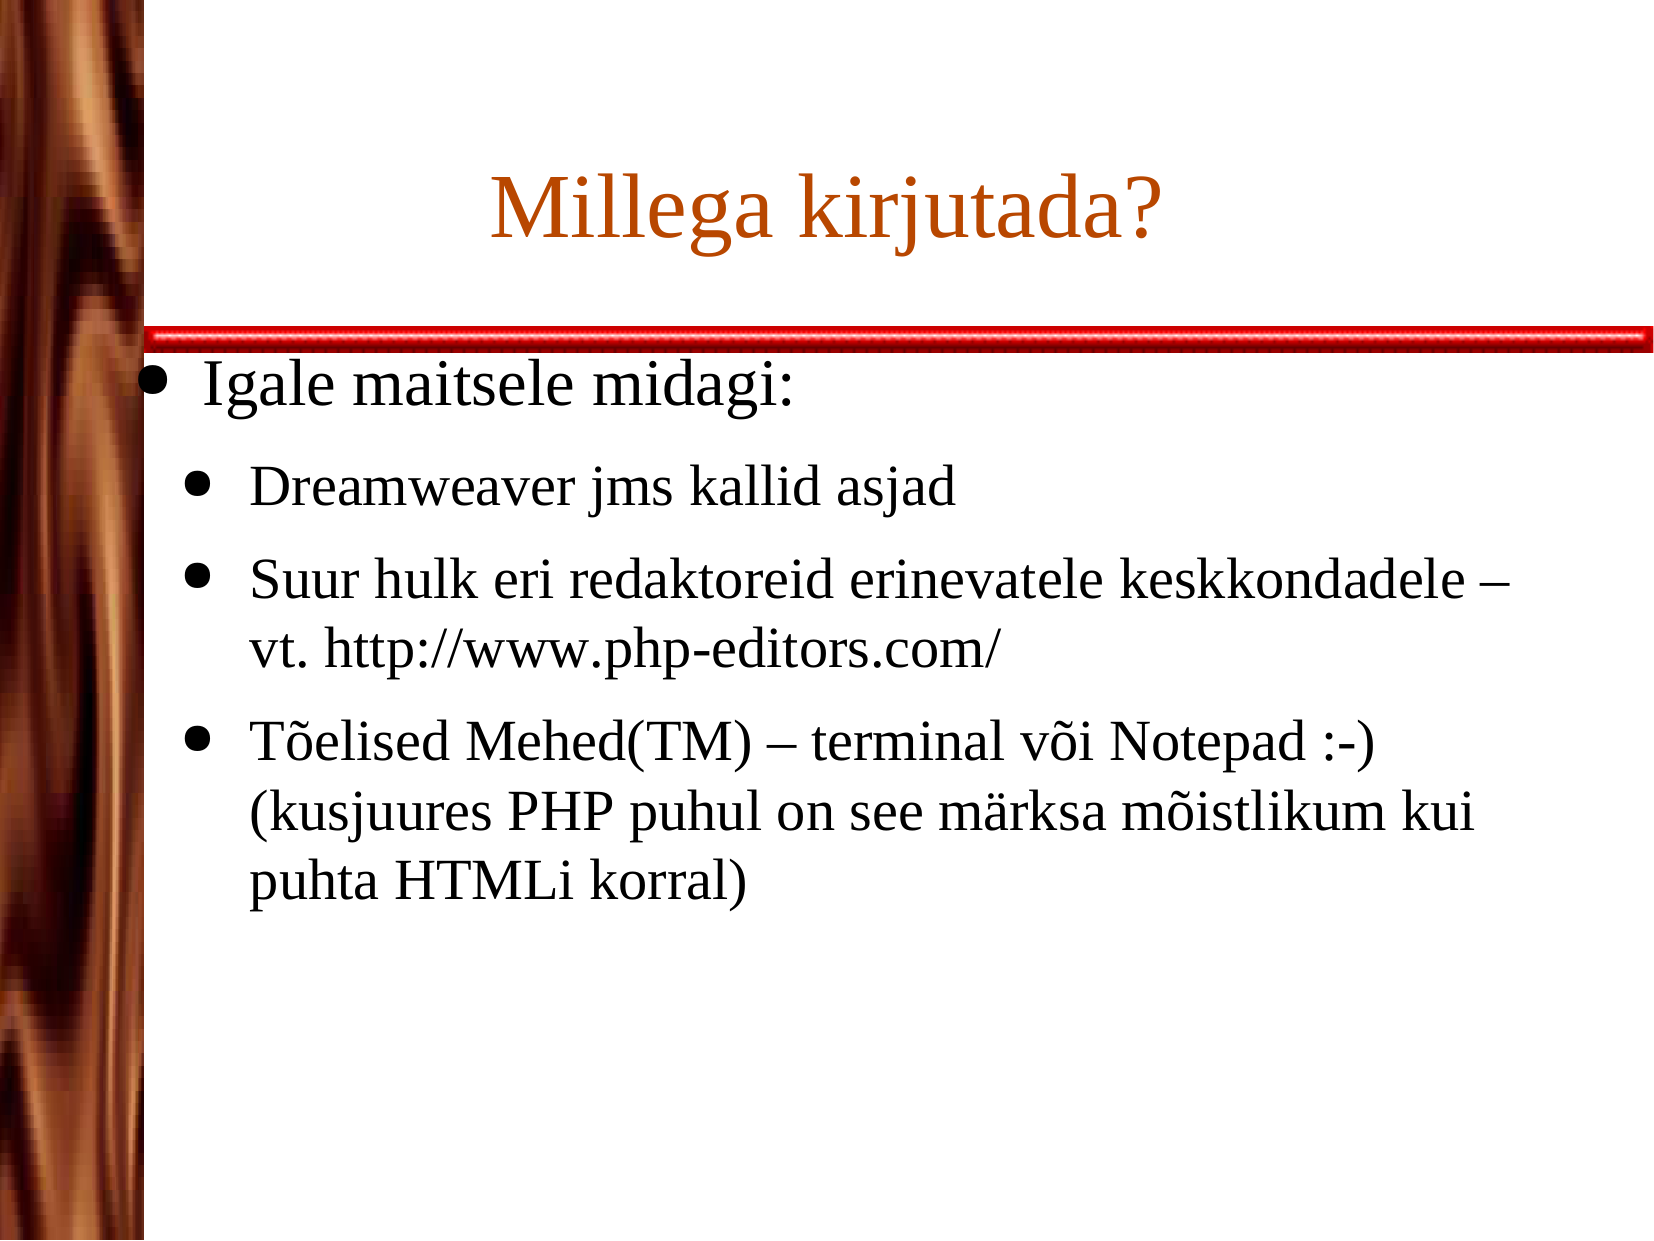

# Millega kirjutada?
Igale maitsele midagi:
Dreamweaver jms kallid asjad
Suur hulk eri redaktoreid erinevatele keskkondadele – vt. http://www.php-editors.com/
Tõelised Mehed(TM) – terminal või Notepad :-) (kusjuures PHP puhul on see märksa mõistlikum kui puhta HTMLi korral)